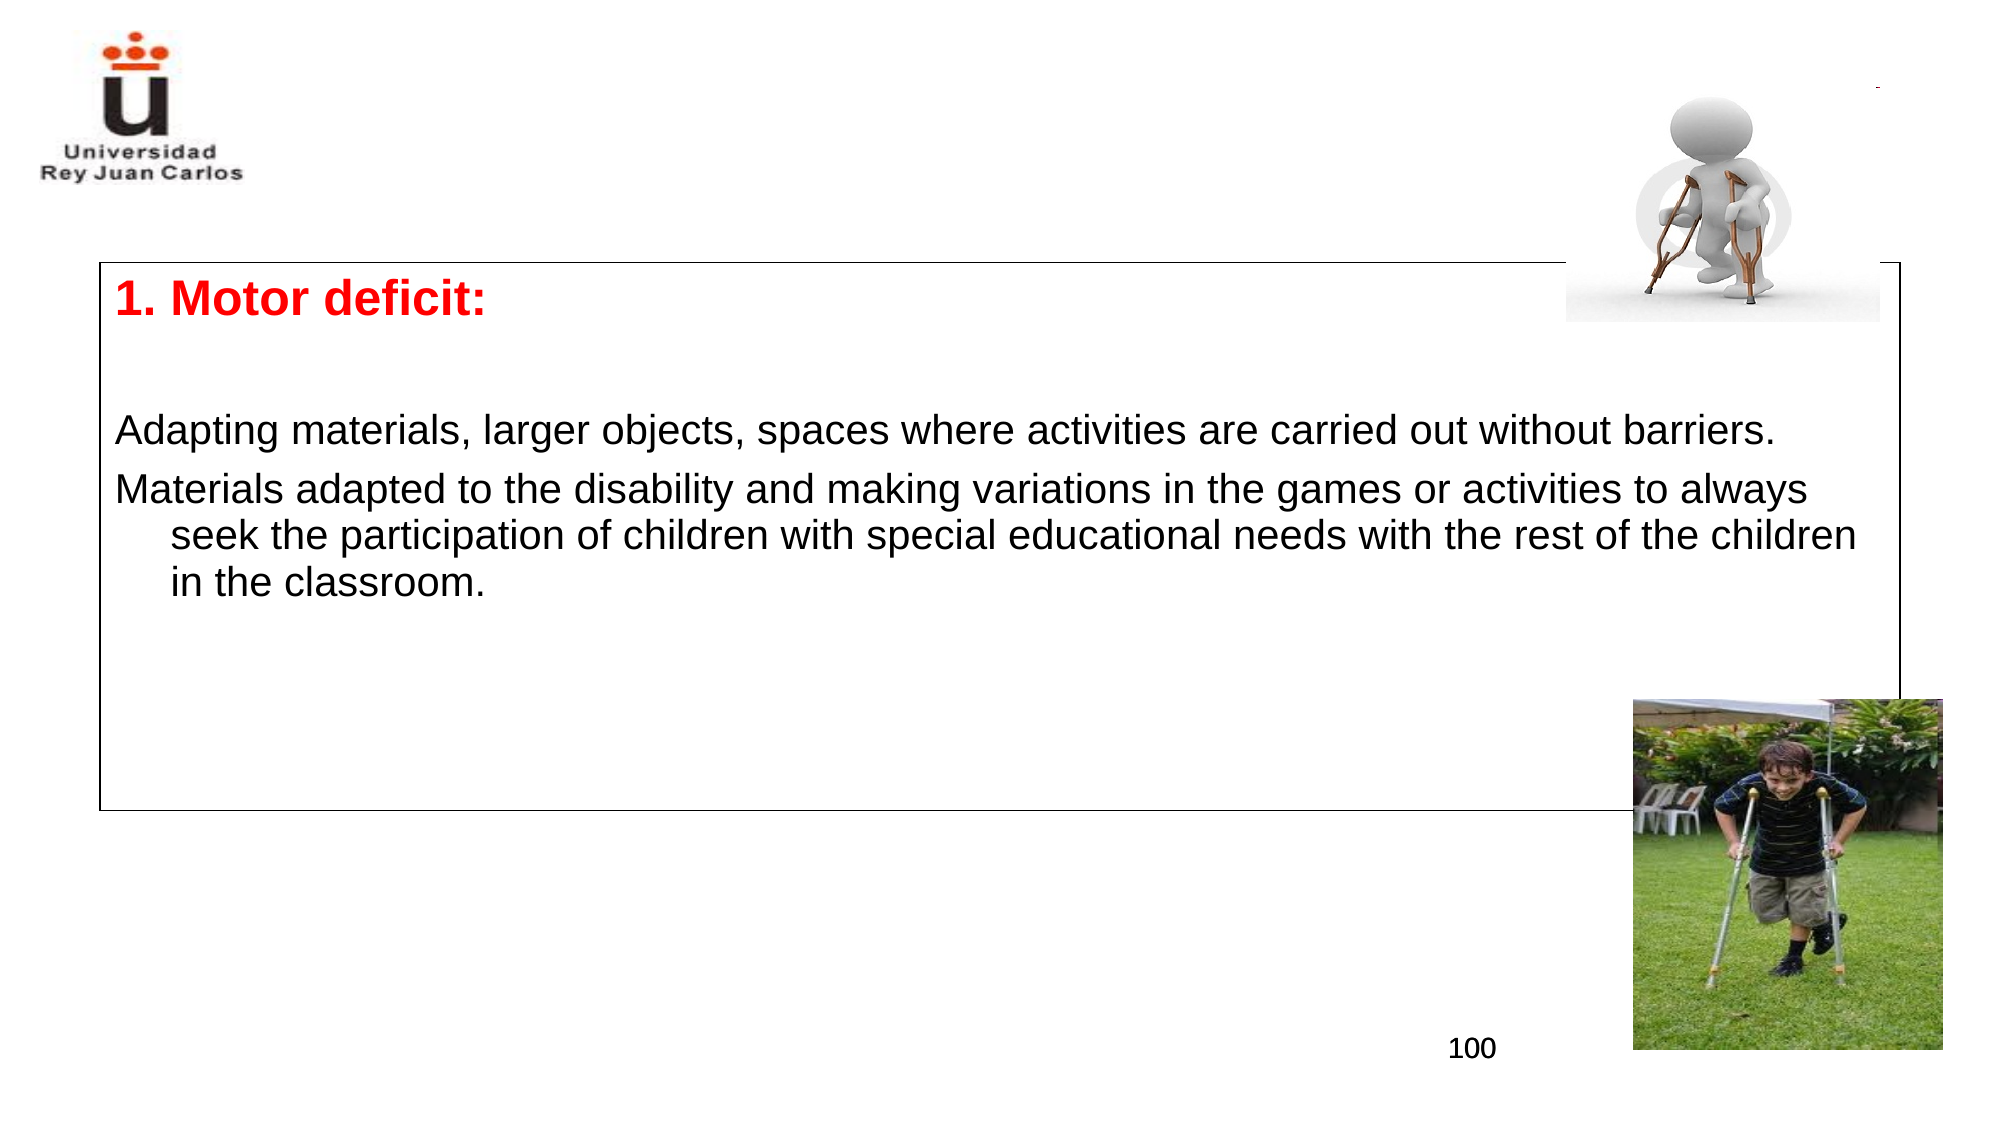

1. Motor deficit:
Adapting materials, larger objects, spaces where activities are carried out without barriers.
Materials adapted to the disability and making variations in the games or activities to always seek the participation of children with special educational needs with the rest of the children in the classroom.